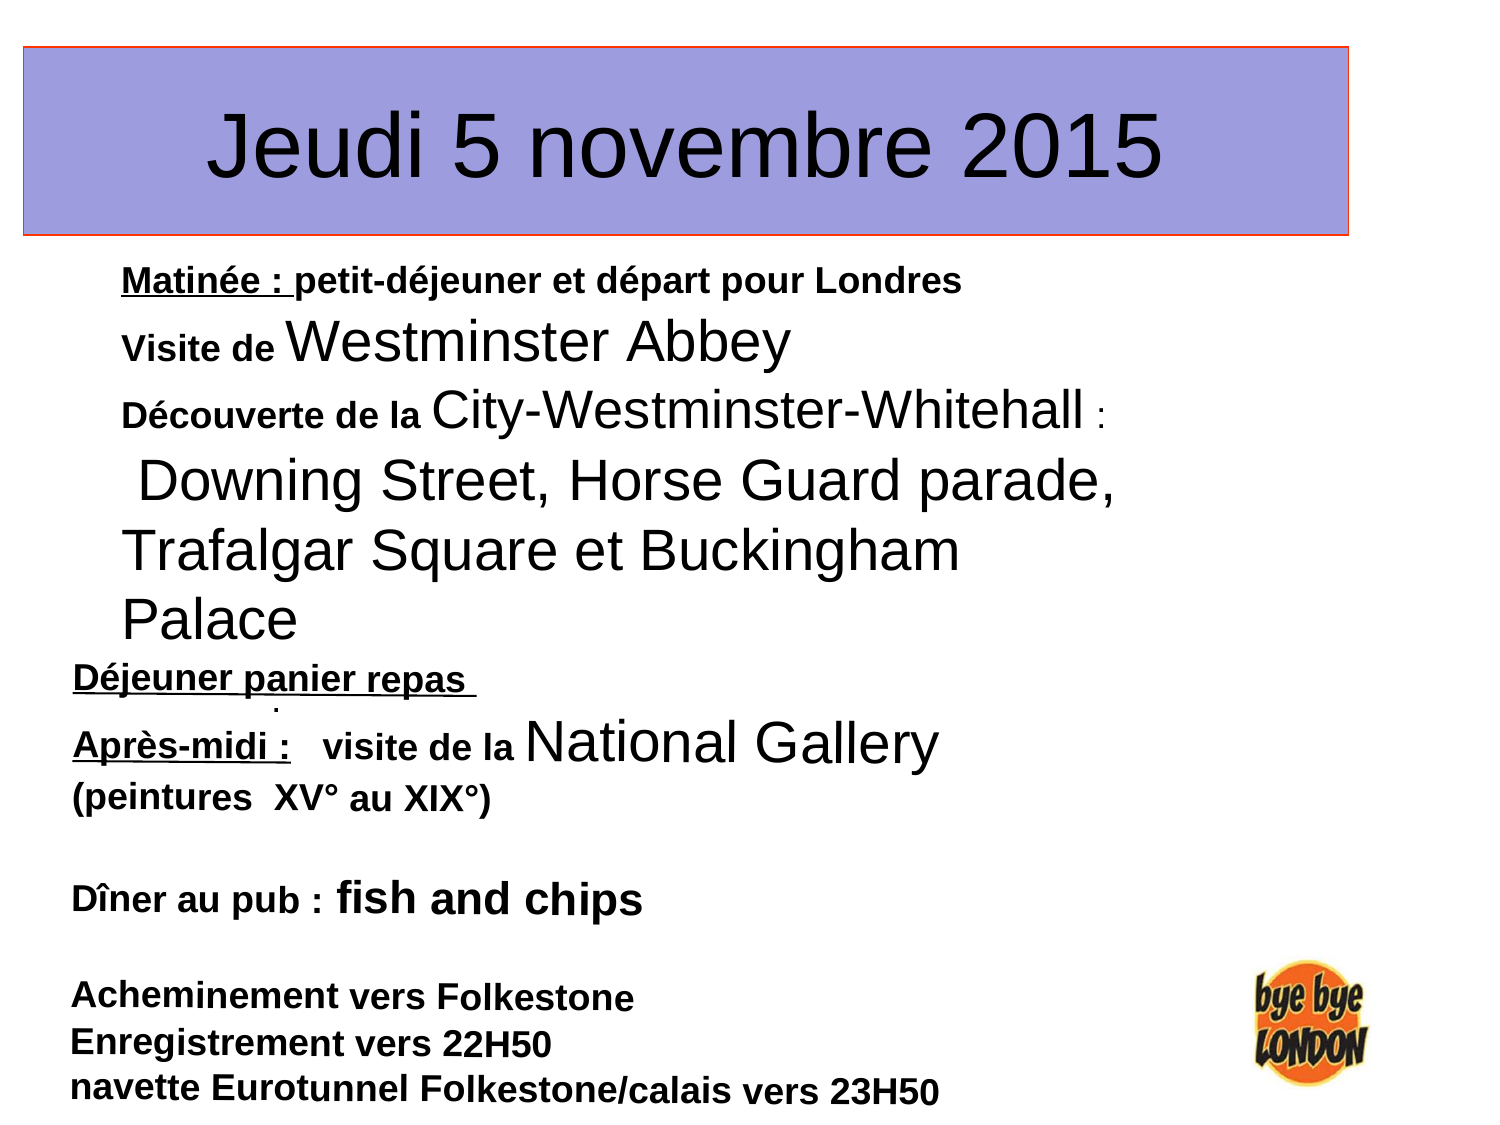

# Jeudi 5 novembre 2015
Matinée : petit-déjeuner et départ pour Londres
Visite de Westminster Abbey
Découverte de la City-Westminster-Whitehall :
 Downing Street, Horse Guard parade, Trafalgar Square et Buckingham Palace
	.
Déjeuner panier repas
Après-midi : visite de la National Gallery
(peintures XV° au XIX°)
Dîner au pub : fish and chips
Acheminement vers Folkestone
Enregistrement vers 22H50
navette Eurotunnel Folkestone/calais vers 23H50